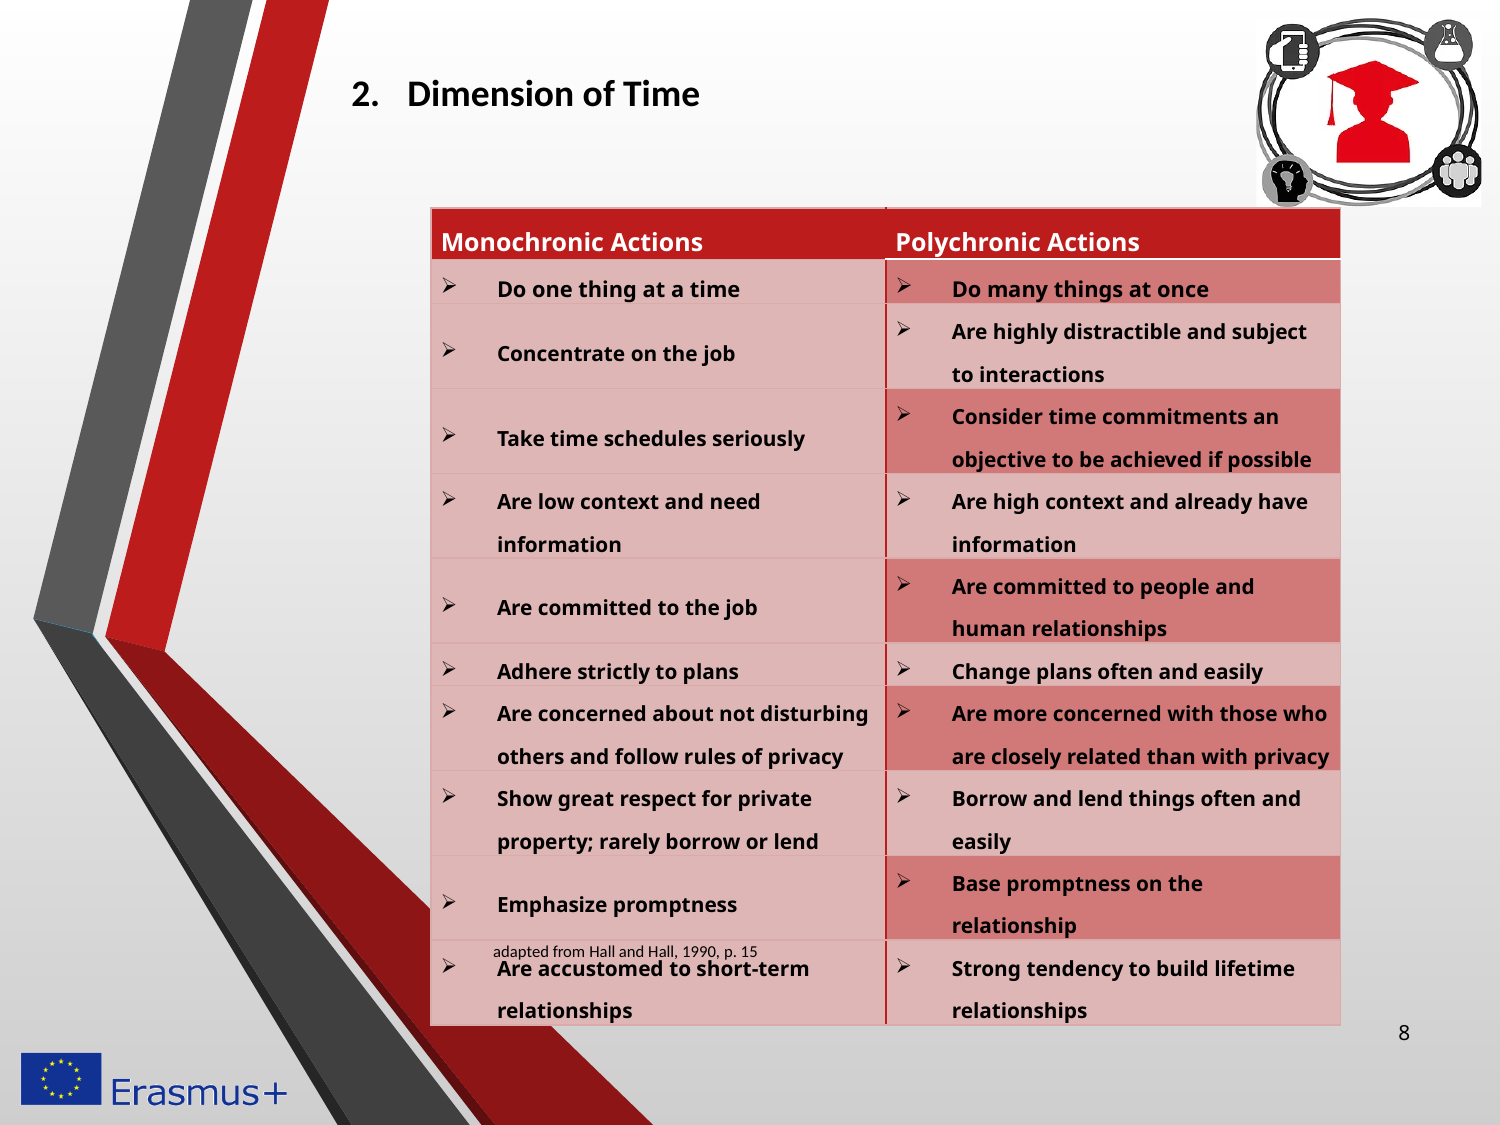

Dimension of Time
| Monochronic Actions | Polychronic Actions |
| --- | --- |
| Do one thing at a time | Do many things at once |
| Concentrate on the job | Are highly distractible and subject to interactions |
| Take time schedules seriously | Consider time commitments an objective to be achieved if possible |
| Are low context and need information | Are high context and already have information |
| Are committed to the job | Are committed to people and human relationships |
| Adhere strictly to plans | Change plans often and easily |
| Are concerned about not disturbing others and follow rules of privacy | Are more concerned with those who are closely related than with privacy |
| Show great respect for private property; rarely borrow or lend | Borrow and lend things often and easily |
| Emphasize promptness | Base promptness on the relationship |
| Are accustomed to short-term relationships | Strong tendency to build lifetime relationships |
adapted from Hall and Hall, 1990, p. 15